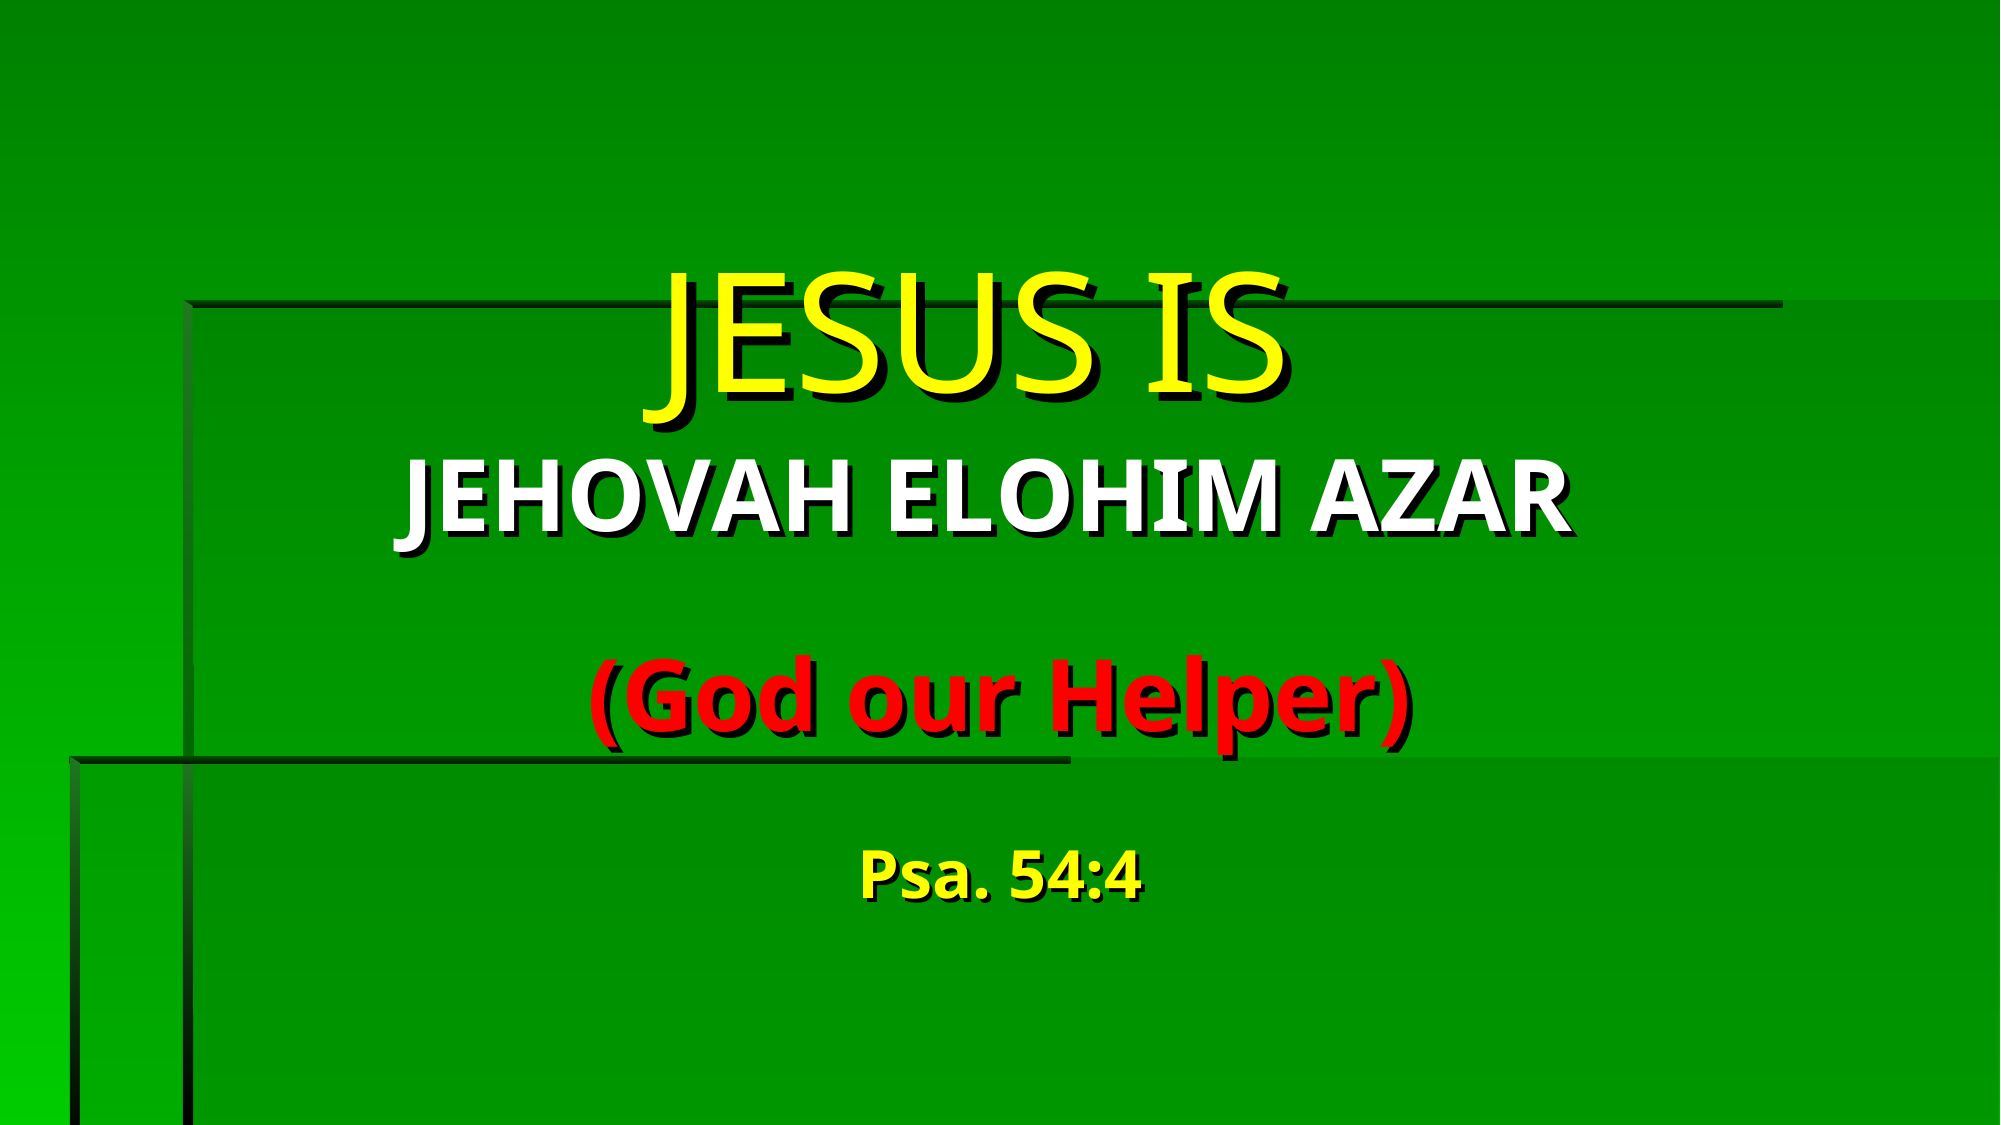

# JESUS IS JEHOVAH ELOHIM AZAR (God our Helper) Psa. 54:4